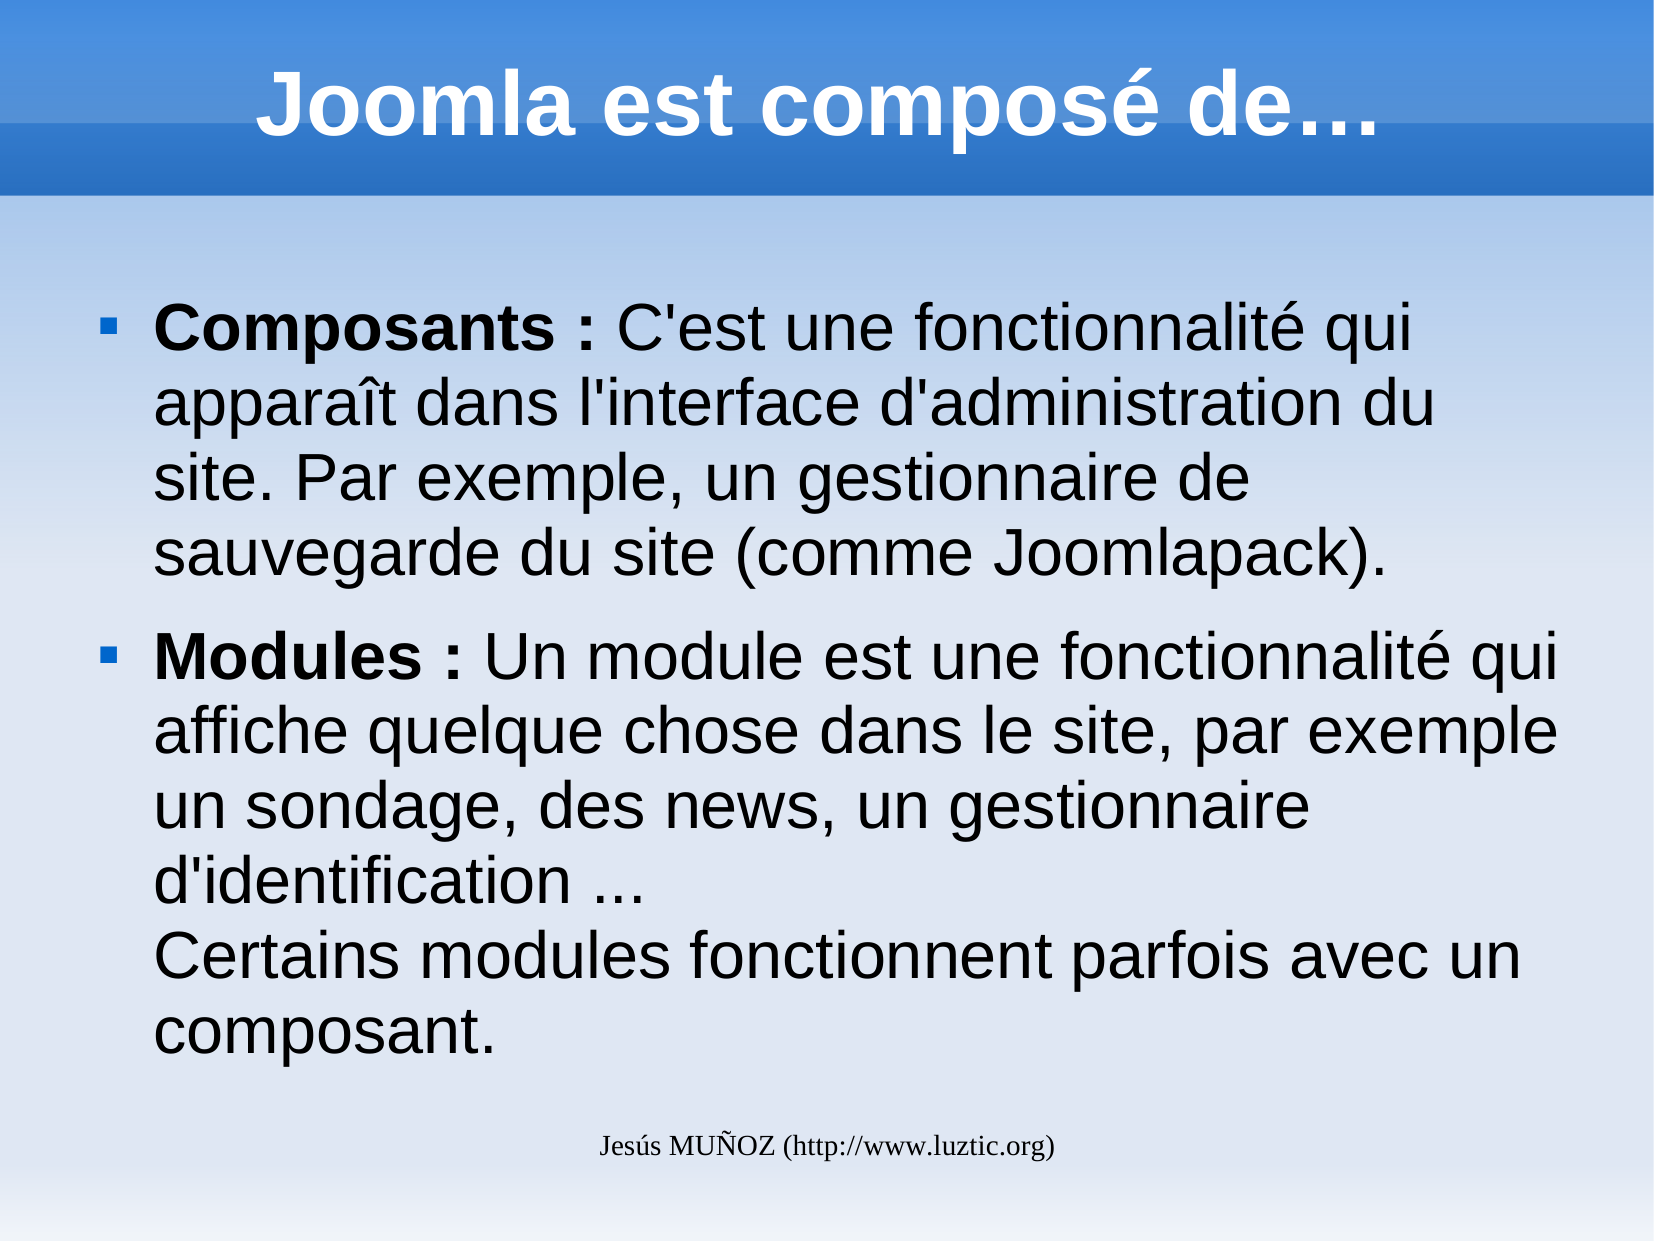

# Joomla est composé de…
Composants : C'est une fonctionnalité qui apparaît dans l'interface d'administration du site. Par exemple, un gestionnaire de sauvegarde du site (comme Joomlapack).
Modules : Un module est une fonctionnalité qui affiche quelque chose dans le site, par exemple un sondage, des news, un gestionnaire d'identification ...
Certains modules fonctionnent parfois avec un composant.
Jesús MUÑOZ (http://www.luztic.org)